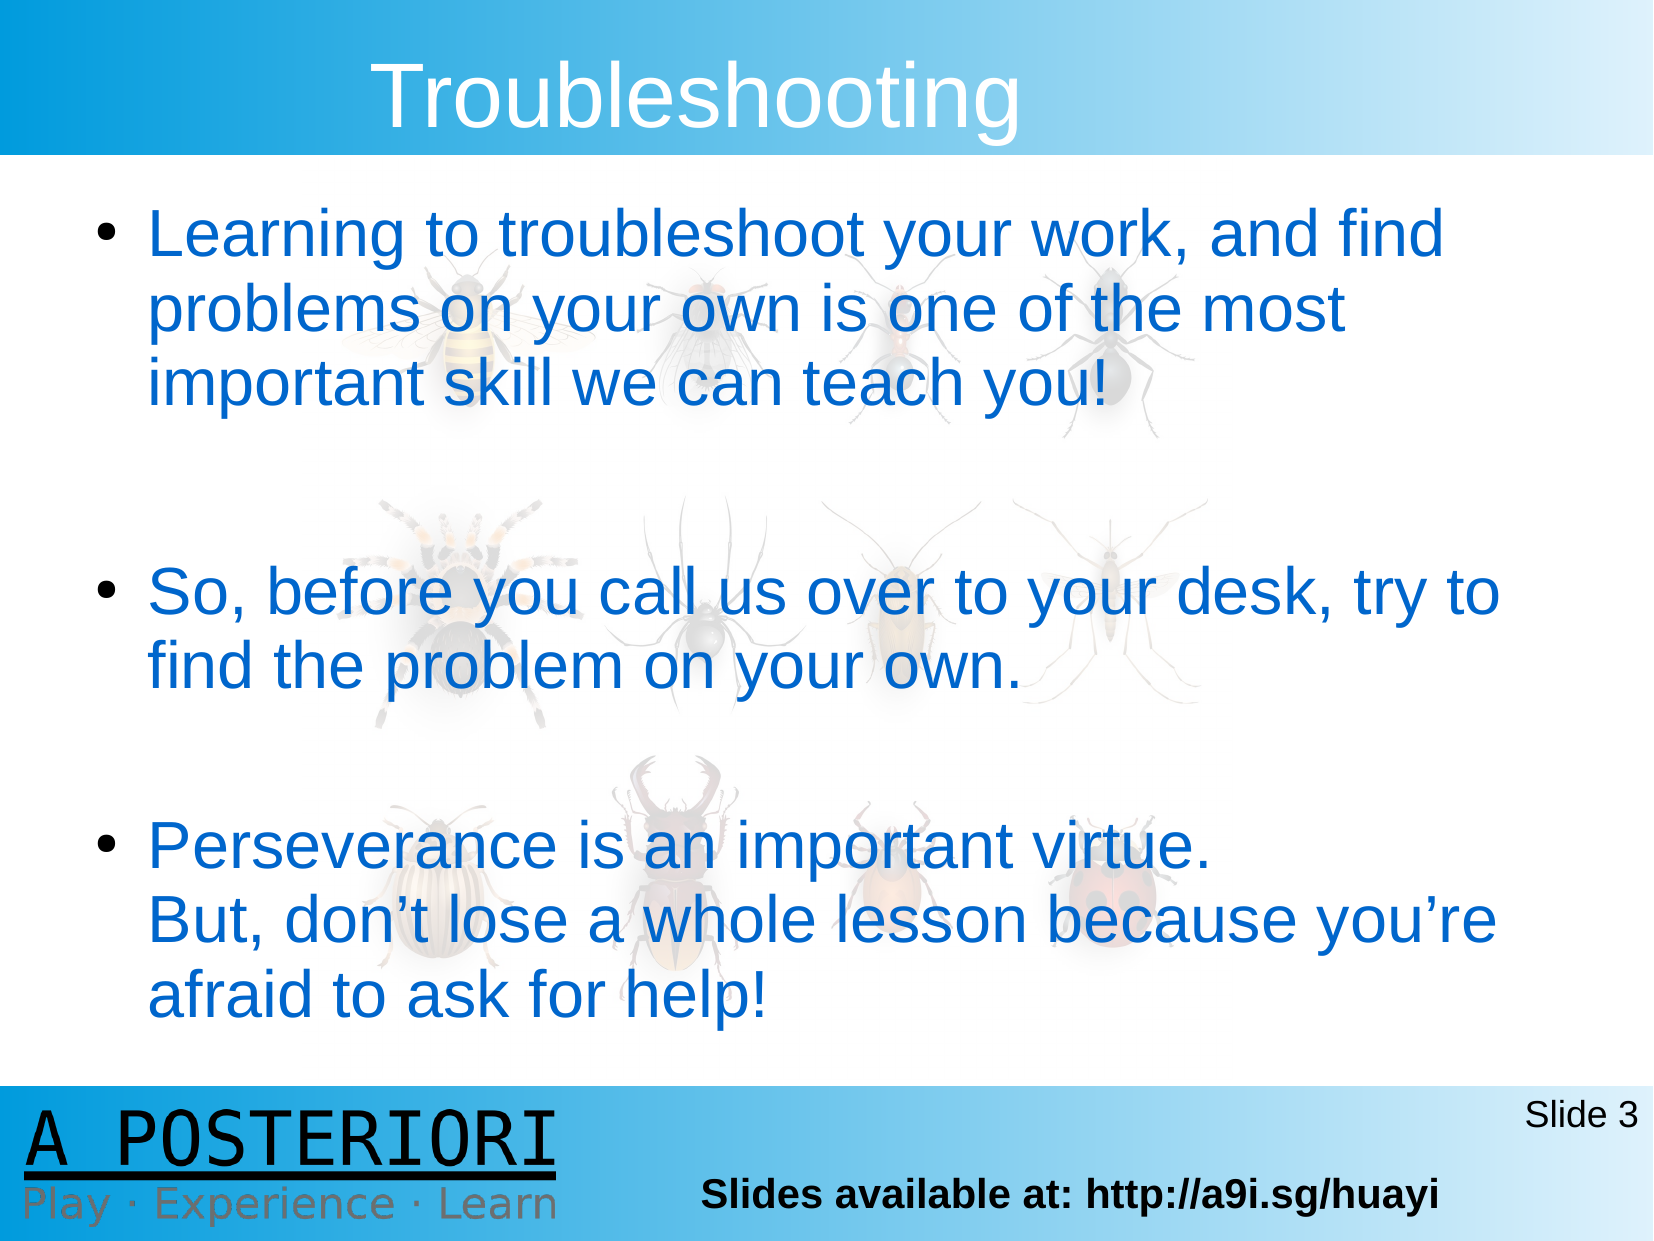

# Troubleshooting
Learning to troubleshoot your work, and find problems on your own is one of the most important skill we can teach you!
So, before you call us over to your desk, try to find the problem on your own.
Perseverance is an important virtue.
But, don’t lose a whole lesson because you’re afraid to ask for help!